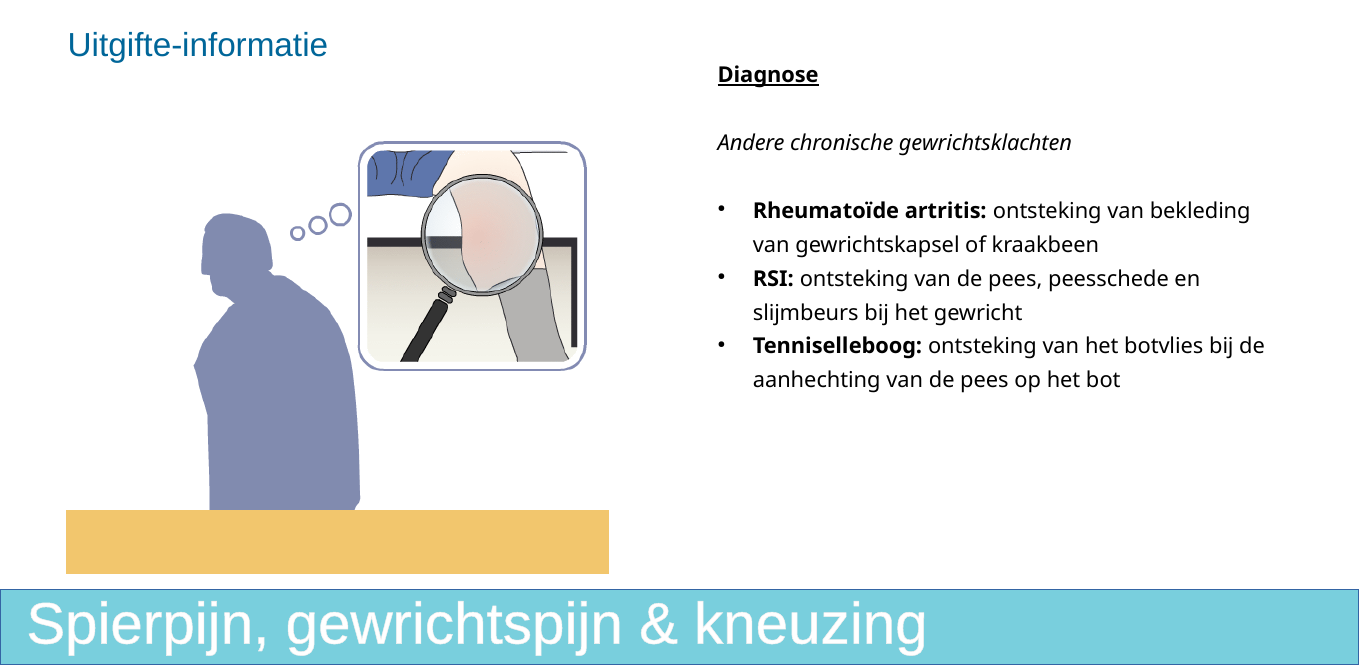

# Uitgifte-informatie
Diagnose
Andere chronische gewrichtsklachten
Rheumatoïde artritis: ontsteking van bekleding van gewrichtskapsel of kraakbeen
RSI: ontsteking van de pees, peesschede en slijmbeurs bij het gewricht
Tenniselleboog: ontsteking van het botvlies bij de aanhechting van de pees op het bot
Spierpijn, gewrichtspijn & kneuzing